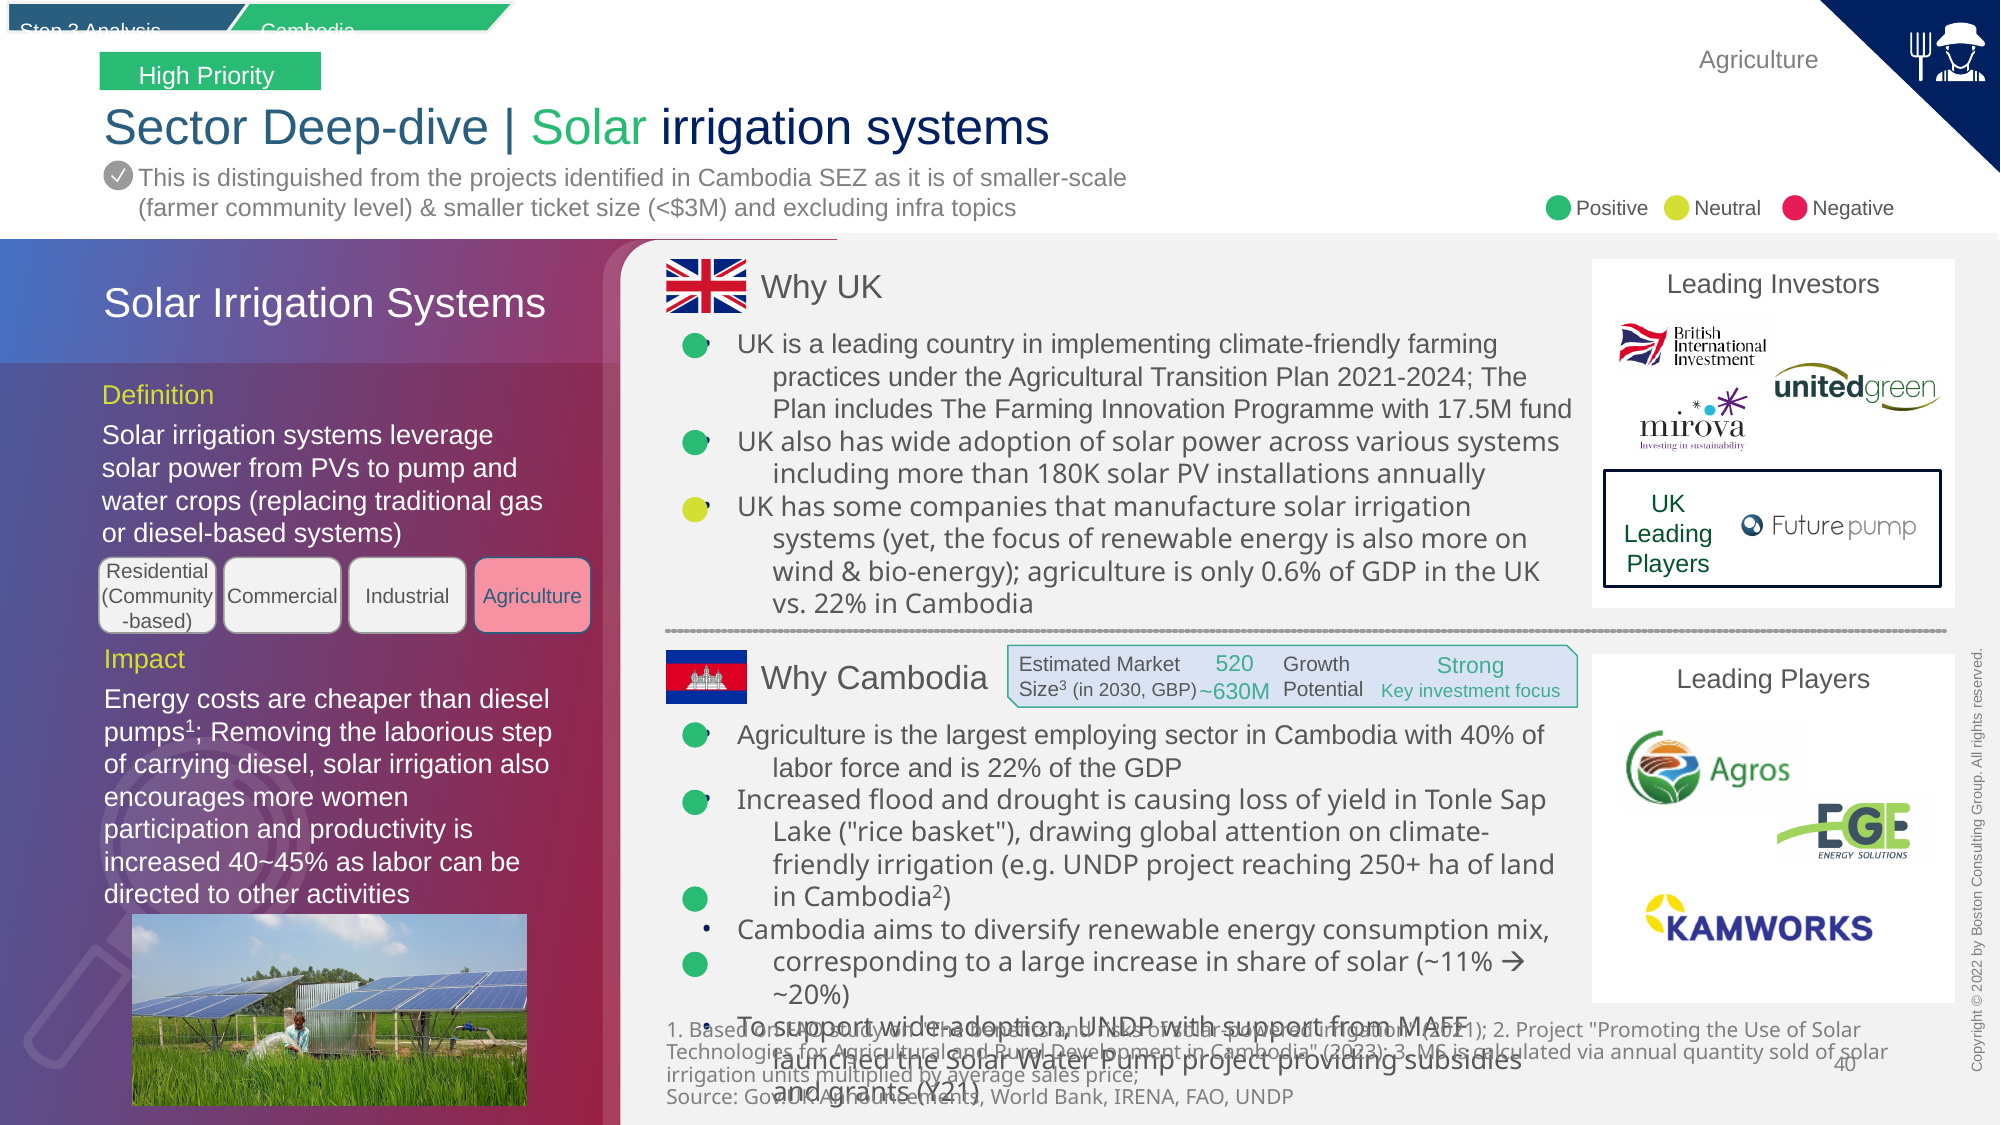

Step 3 Analysis
Cambodia
Agriculture
High Priority
# Sector Deep-dive | Solar irrigation systems
This is distinguished from the projects identified in Cambodia SEZ as it is of smaller-scale (farmer community level) & smaller ticket size (<$3M) and excluding infra topics
Positive
Neutral
Negative
Copyright © 2022 by Boston Consulting Group. All rights reserved.
1
Leading Investors
Why UK
Solar Irrigation Systems
UK is a leading country in implementing climate-friendly farming practices under the Agricultural Transition Plan 2021-2024; The Plan includes The Farming Innovation Programme with 17.5M fund
UK also has wide adoption of solar power across various systems including more than 180K solar PV installations annually
UK has some companies that manufacture solar irrigation systems (yet, the focus of renewable energy is also more on wind & bio-energy); agriculture is only 0.6% of GDP in the UK vs. 22% in Cambodia
Definition
Solar irrigation systems leverage solar power from PVs to pump and water crops (replacing traditional gas or diesel-based systems)
UK Leading Players
Residential
(Community
-based)
Commercial
Industrial
Agriculture
Impact
520
~630M
Estimated Market Size3 (in 2030, GBP)
Growth Potential
Strong
Key investment focus
Leading Players
Why Cambodia
Energy costs are cheaper than diesel pumps1; Removing the laborious step of carrying diesel, solar irrigation also encourages more women participation and productivity is increased 40~45% as labor can be directed to other activities
Agriculture is the largest employing sector in Cambodia with 40% of labor force and is 22% of the GDP
Increased flood and drought is causing loss of yield in Tonle Sap Lake ("rice basket"), drawing global attention on climate-friendly irrigation (e.g. UNDP project reaching 250+ ha of land in Cambodia2)
Cambodia aims to diversify renewable energy consumption mix, corresponding to a large increase in share of solar (~11%  ~20%)
To support wide-adoption, UNDP with support from MAFF launched the Solar Water Pump project providing subsidies and grants (Y21)
1. Based on FAO study on "The benefits and risks of solar-powered irrigation" (2021); 2. Project "Promoting the Use of Solar Technologies for Agricultural and Rural Development in Cambodia" (2023); 3. MS is calculated via annual quantity sold of solar irrigation units multiplied by average sales price;
Source: Gov.UK Announcements, World Bank, IRENA, FAO, UNDP